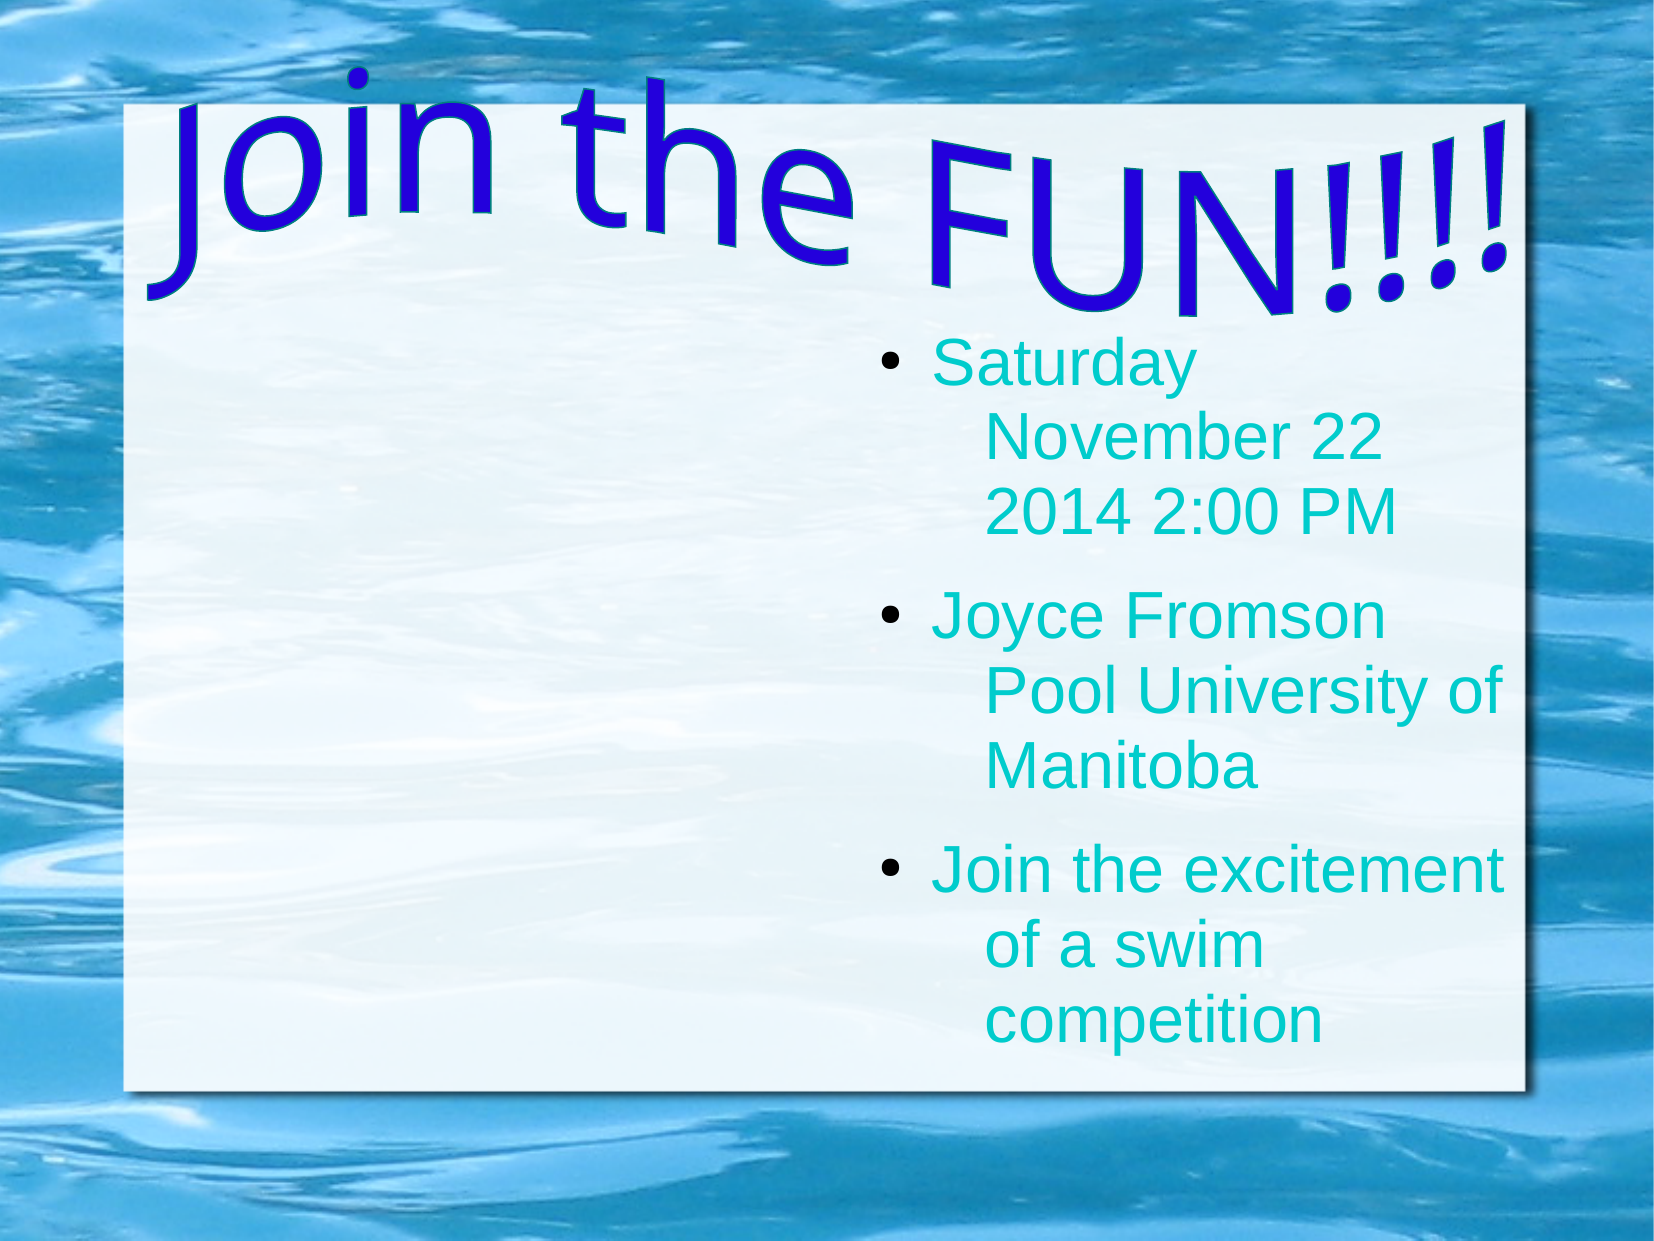

Join the FUN!!!!
#
Saturday November 22 2014 2:00 PM
Joyce Fromson Pool University of Manitoba
Join the excitement of a swim competition